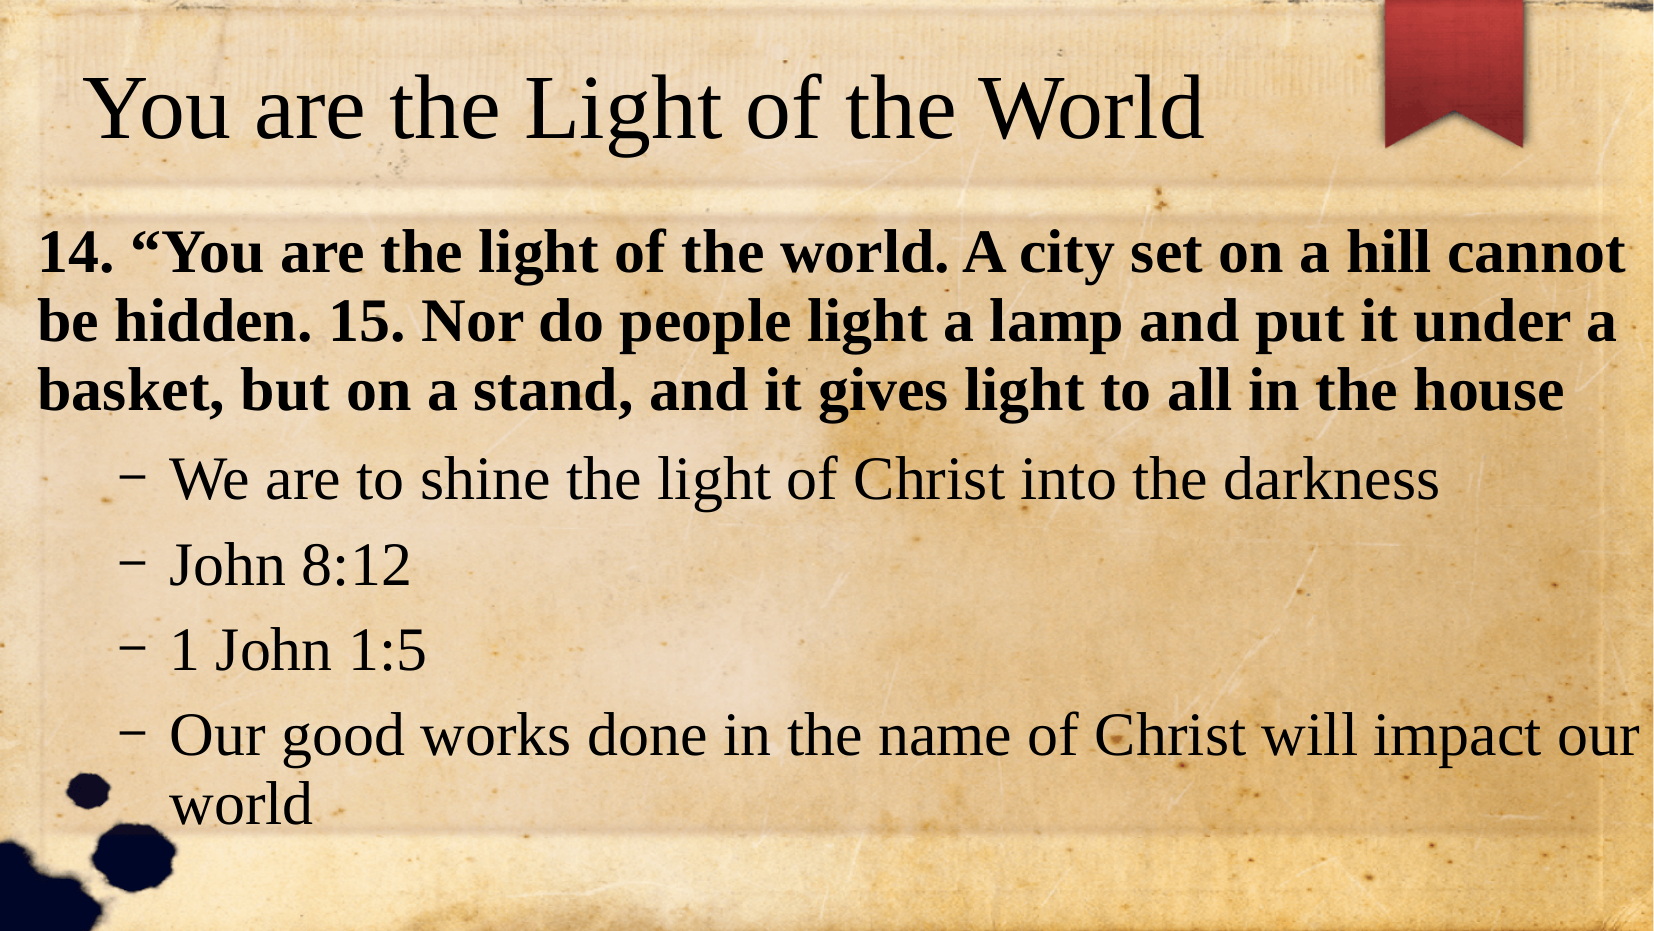

# You are the Light of the World
14. “You are the light of the world. A city set on a hill cannot be hidden. 15. Nor do people light a lamp and put it under a basket, but on a stand, and it gives light to all in the house
We are to shine the light of Christ into the darkness
John 8:12
1 John 1:5
Our good works done in the name of Christ will impact our world